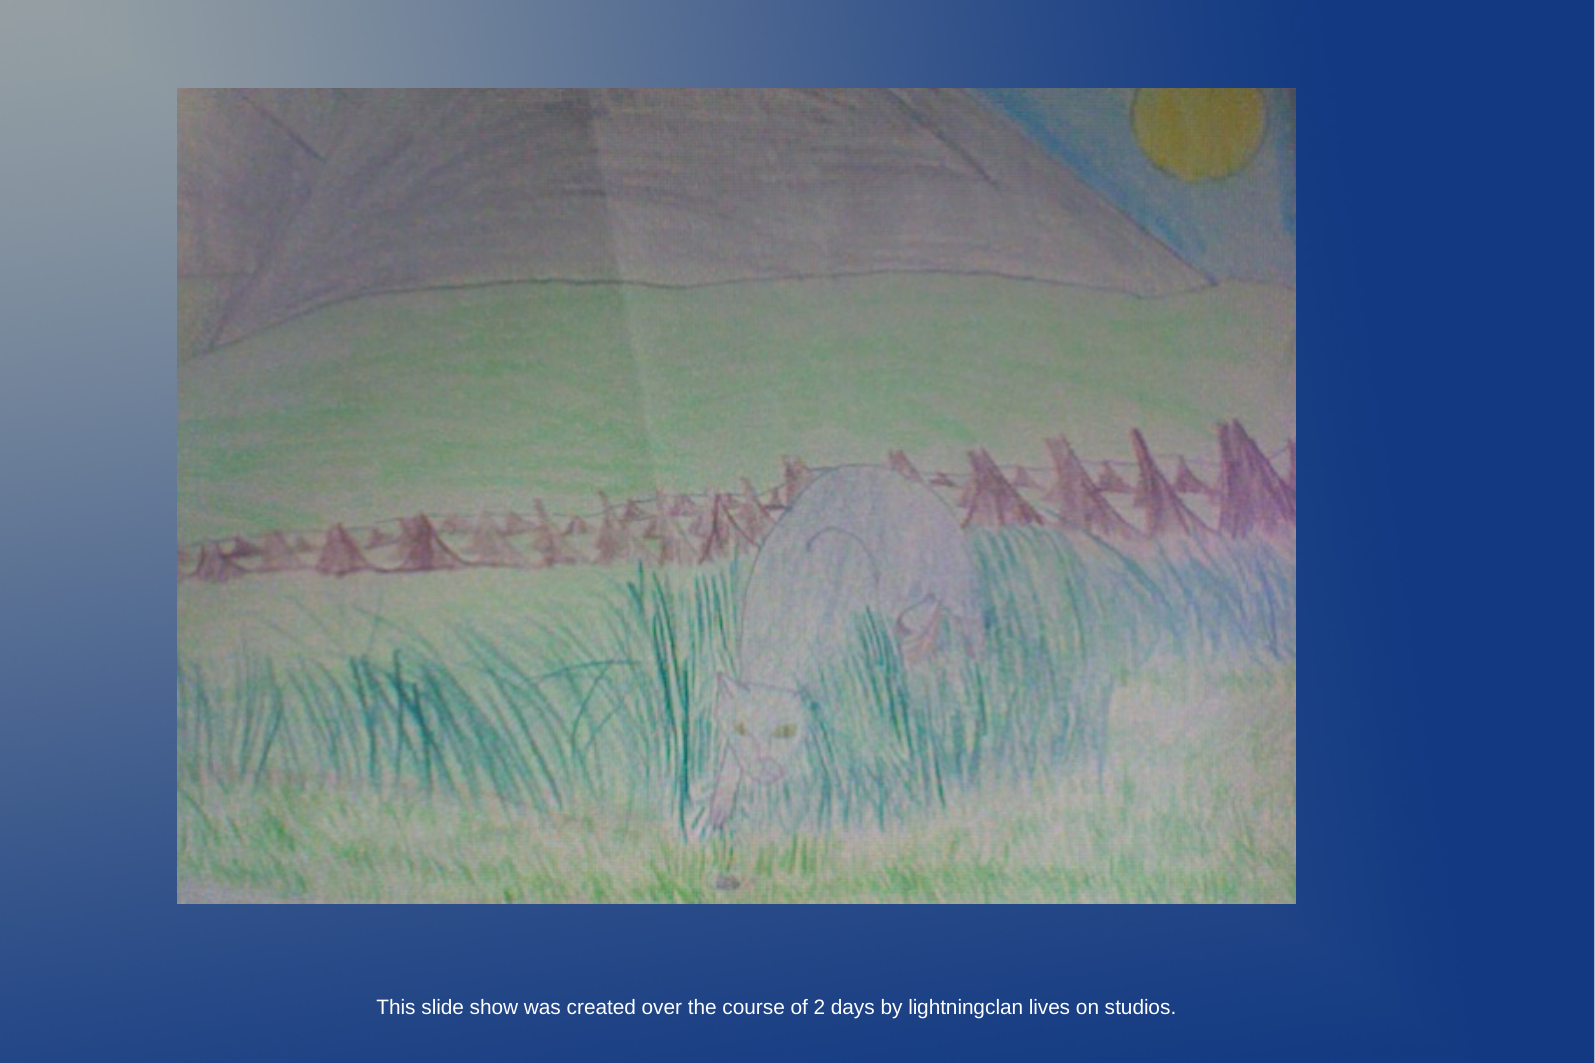

# This slide show was created over the course of 2 days by lightningclan lives on studios.